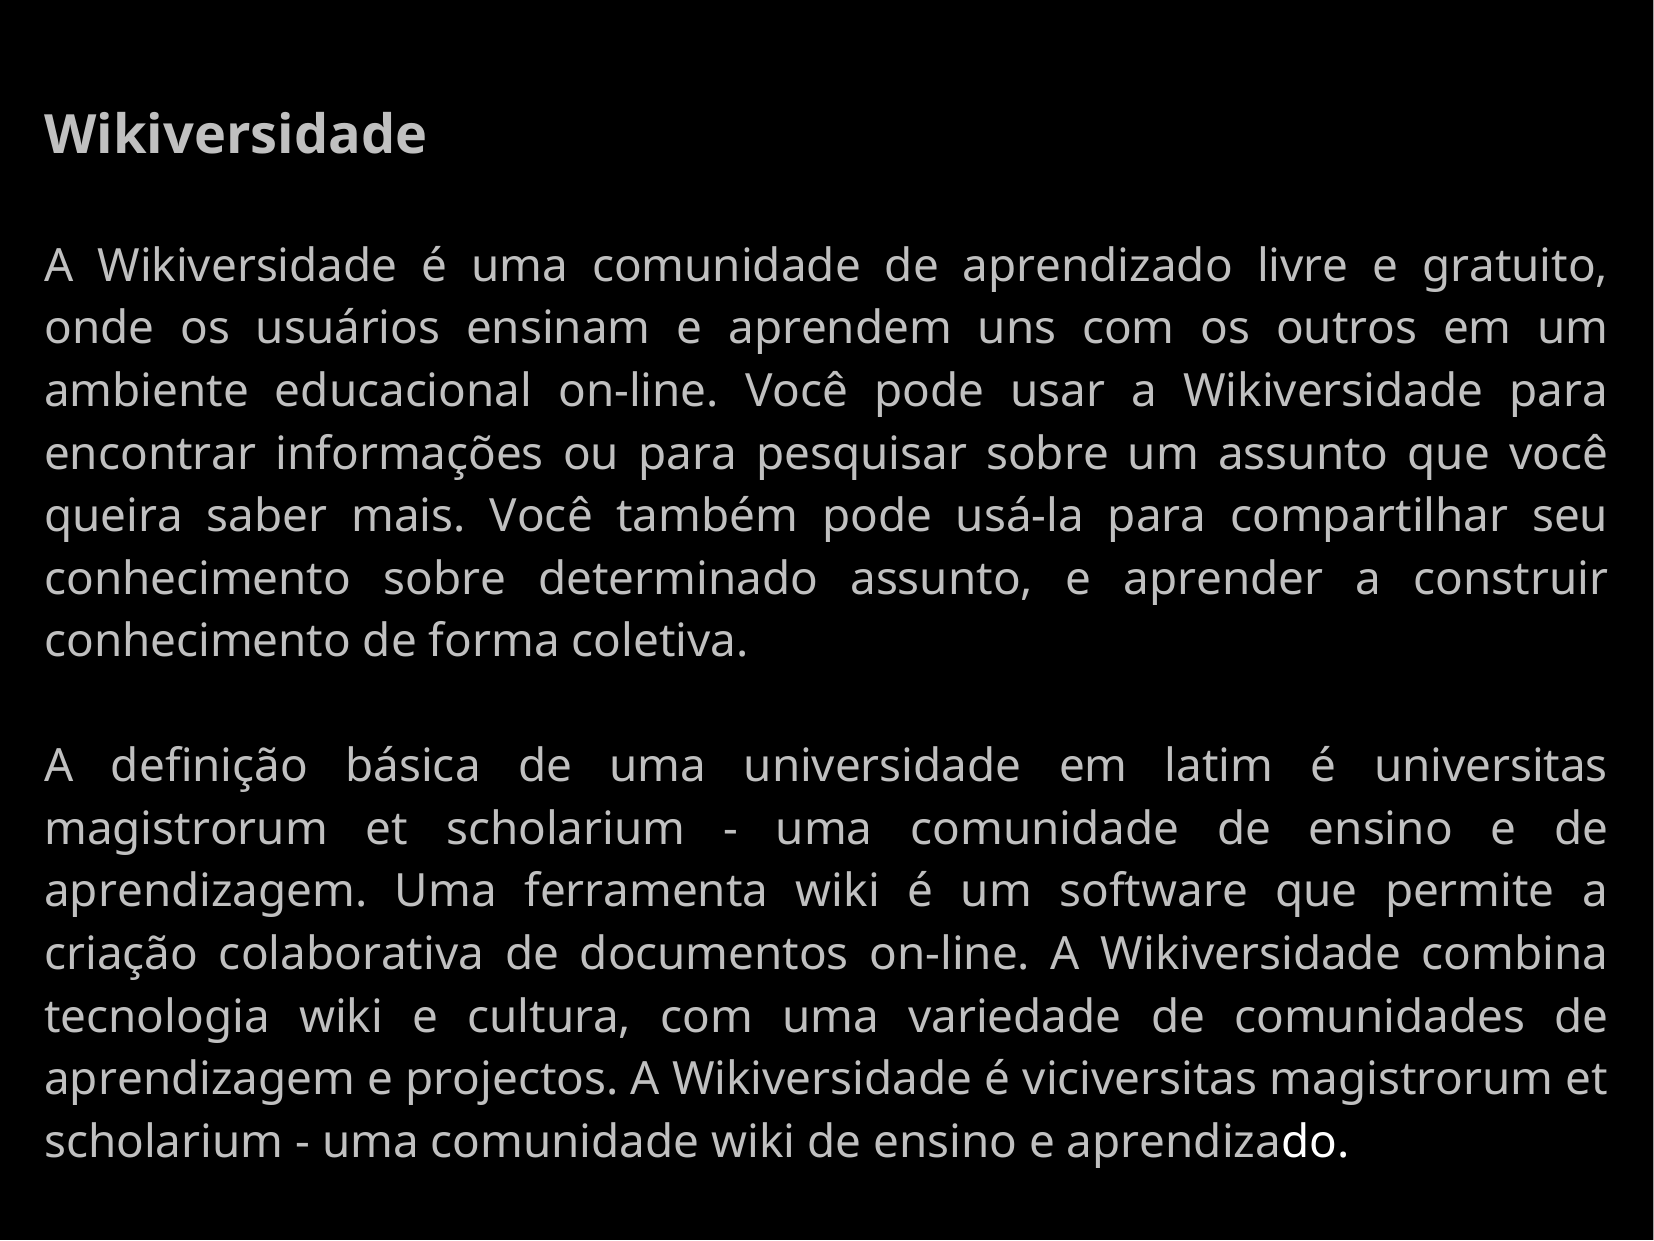

Wikiversidade
A Wikiversidade é uma comunidade de aprendizado livre e gratuito, onde os usuários ensinam e aprendem uns com os outros em um ambiente educacional on-line. Você pode usar a Wikiversidade para encontrar informações ou para pesquisar sobre um assunto que você queira saber mais. Você também pode usá-la para compartilhar seu conhecimento sobre determinado assunto, e aprender a construir conhecimento de forma coletiva.
A definição básica de uma universidade em latim é universitas magistrorum et scholarium - uma comunidade de ensino e de aprendizagem. Uma ferramenta wiki é um software que permite a criação colaborativa de documentos on-line. A Wikiversidade combina tecnologia wiki e cultura, com uma variedade de comunidades de aprendizagem e projectos. A Wikiversidade é viciversitas magistrorum et scholarium - uma comunidade wiki de ensino e aprendizado.